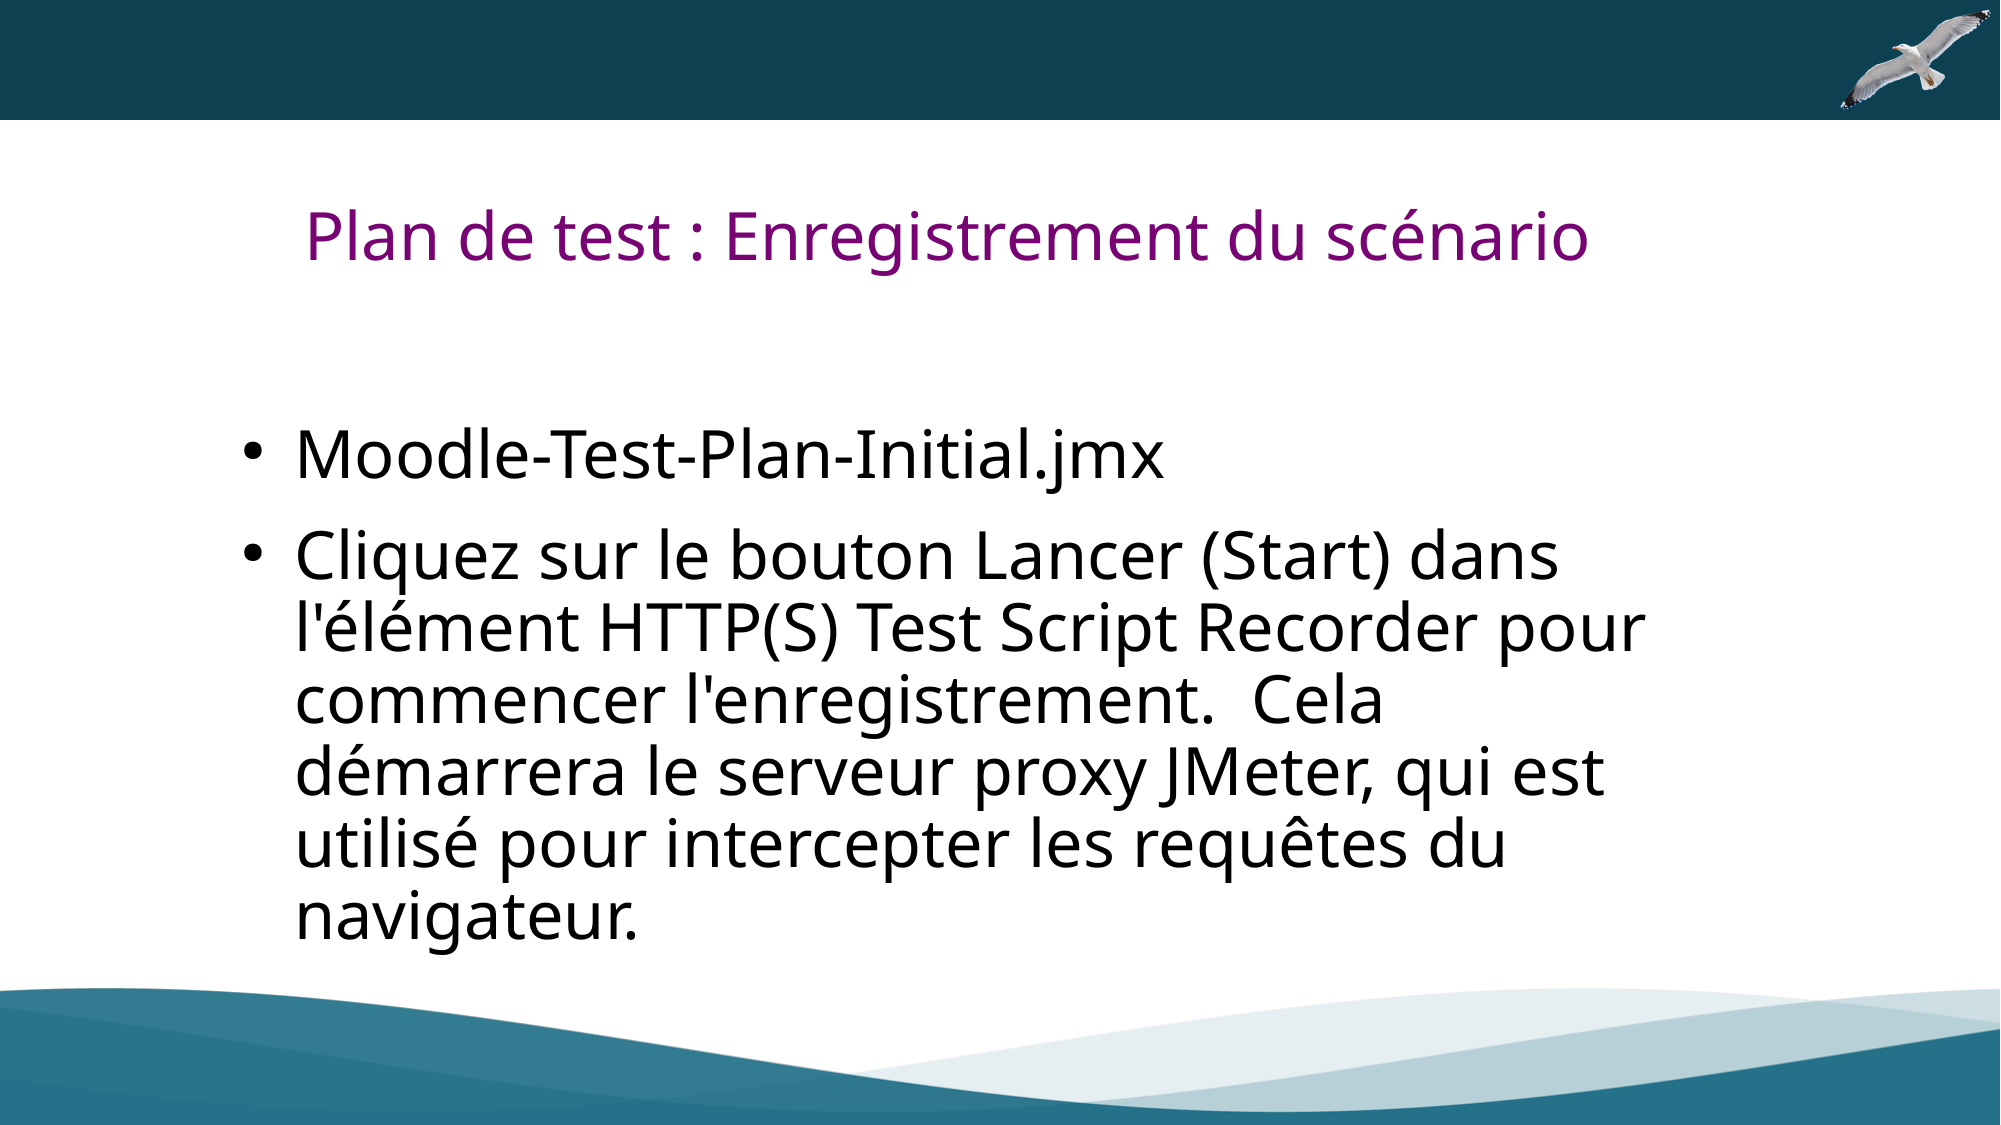

Plan de test : Enregistrement du scénario
# Moodle-Test-Plan-Initial.jmx
Cliquez sur le bouton Lancer (Start) dans l'élément HTTP(S) Test Script Recorder pour commencer l'enregistrement. Cela démarrera le serveur proxy JMeter, qui est utilisé pour intercepter les requêtes du navigateur.